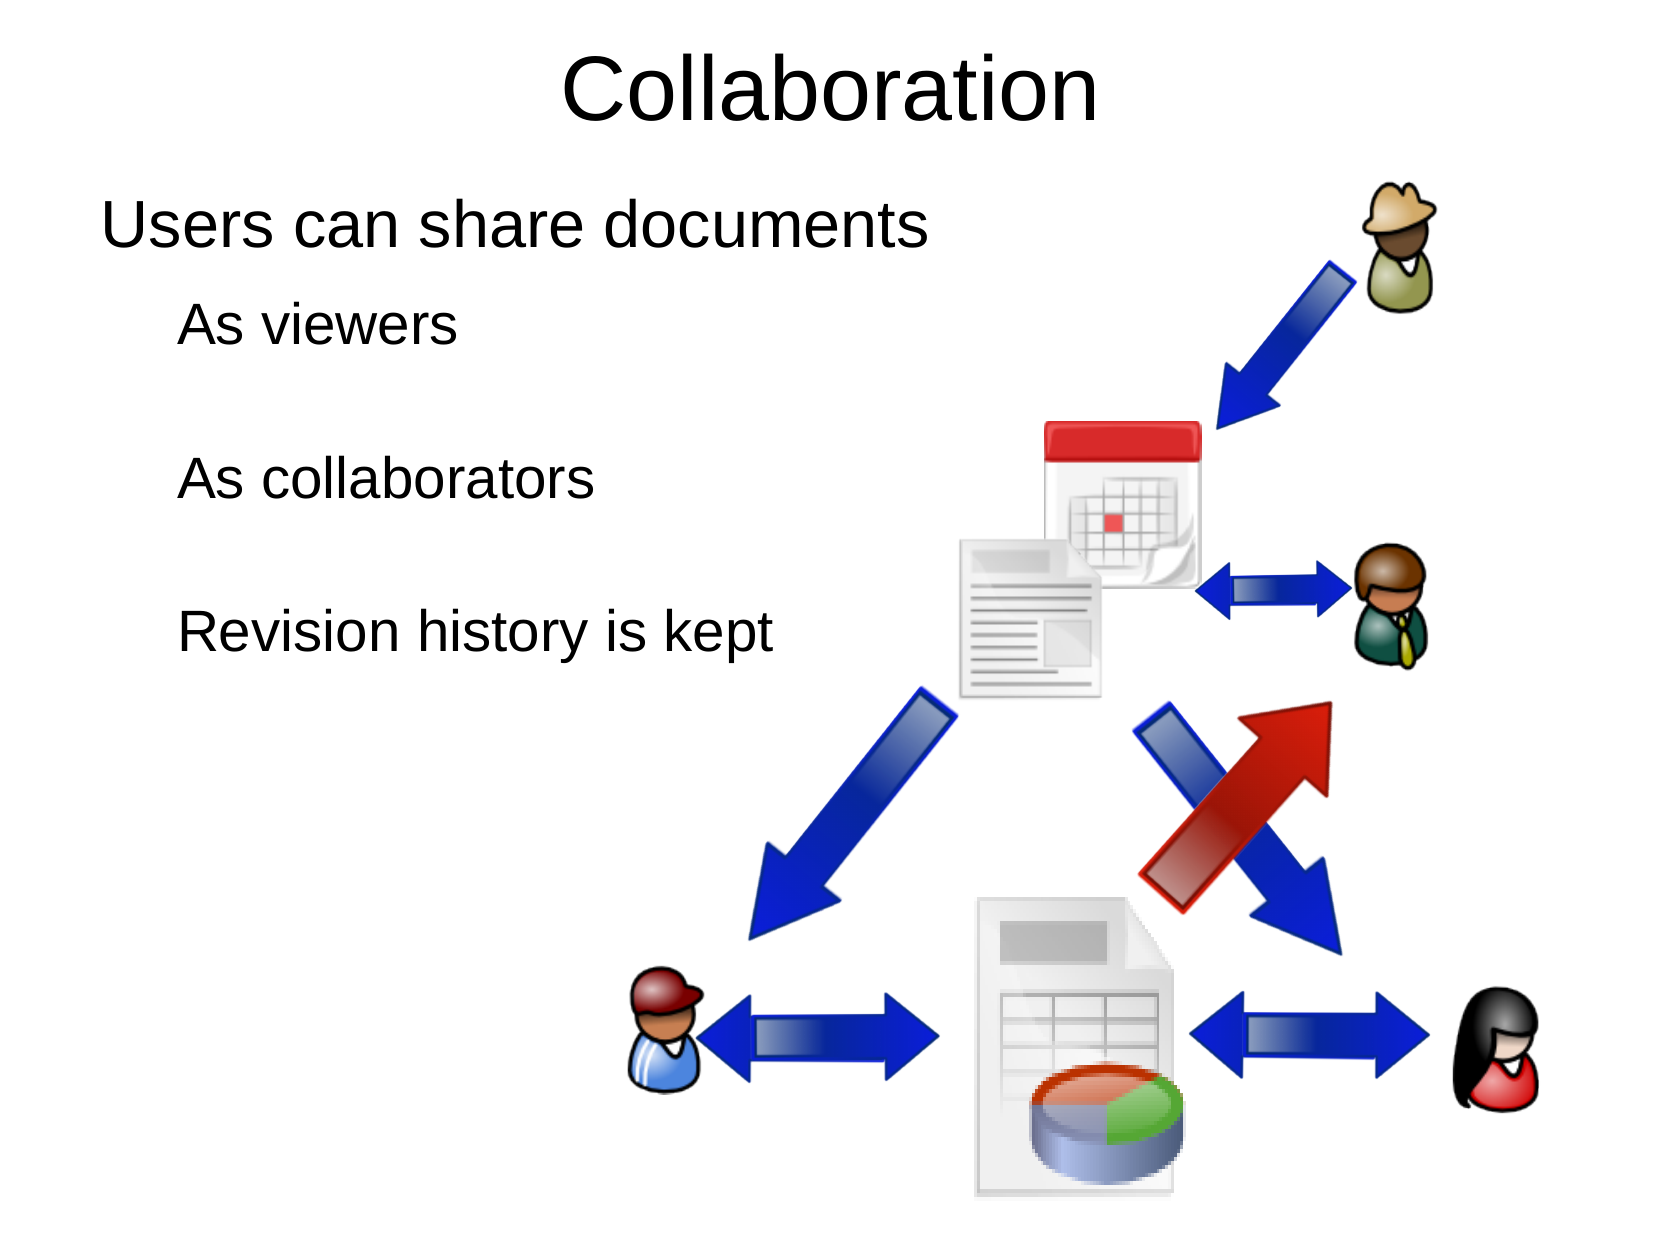

# Collaboration
Users can share documents
As viewers
As collaborators
Revision history is kept